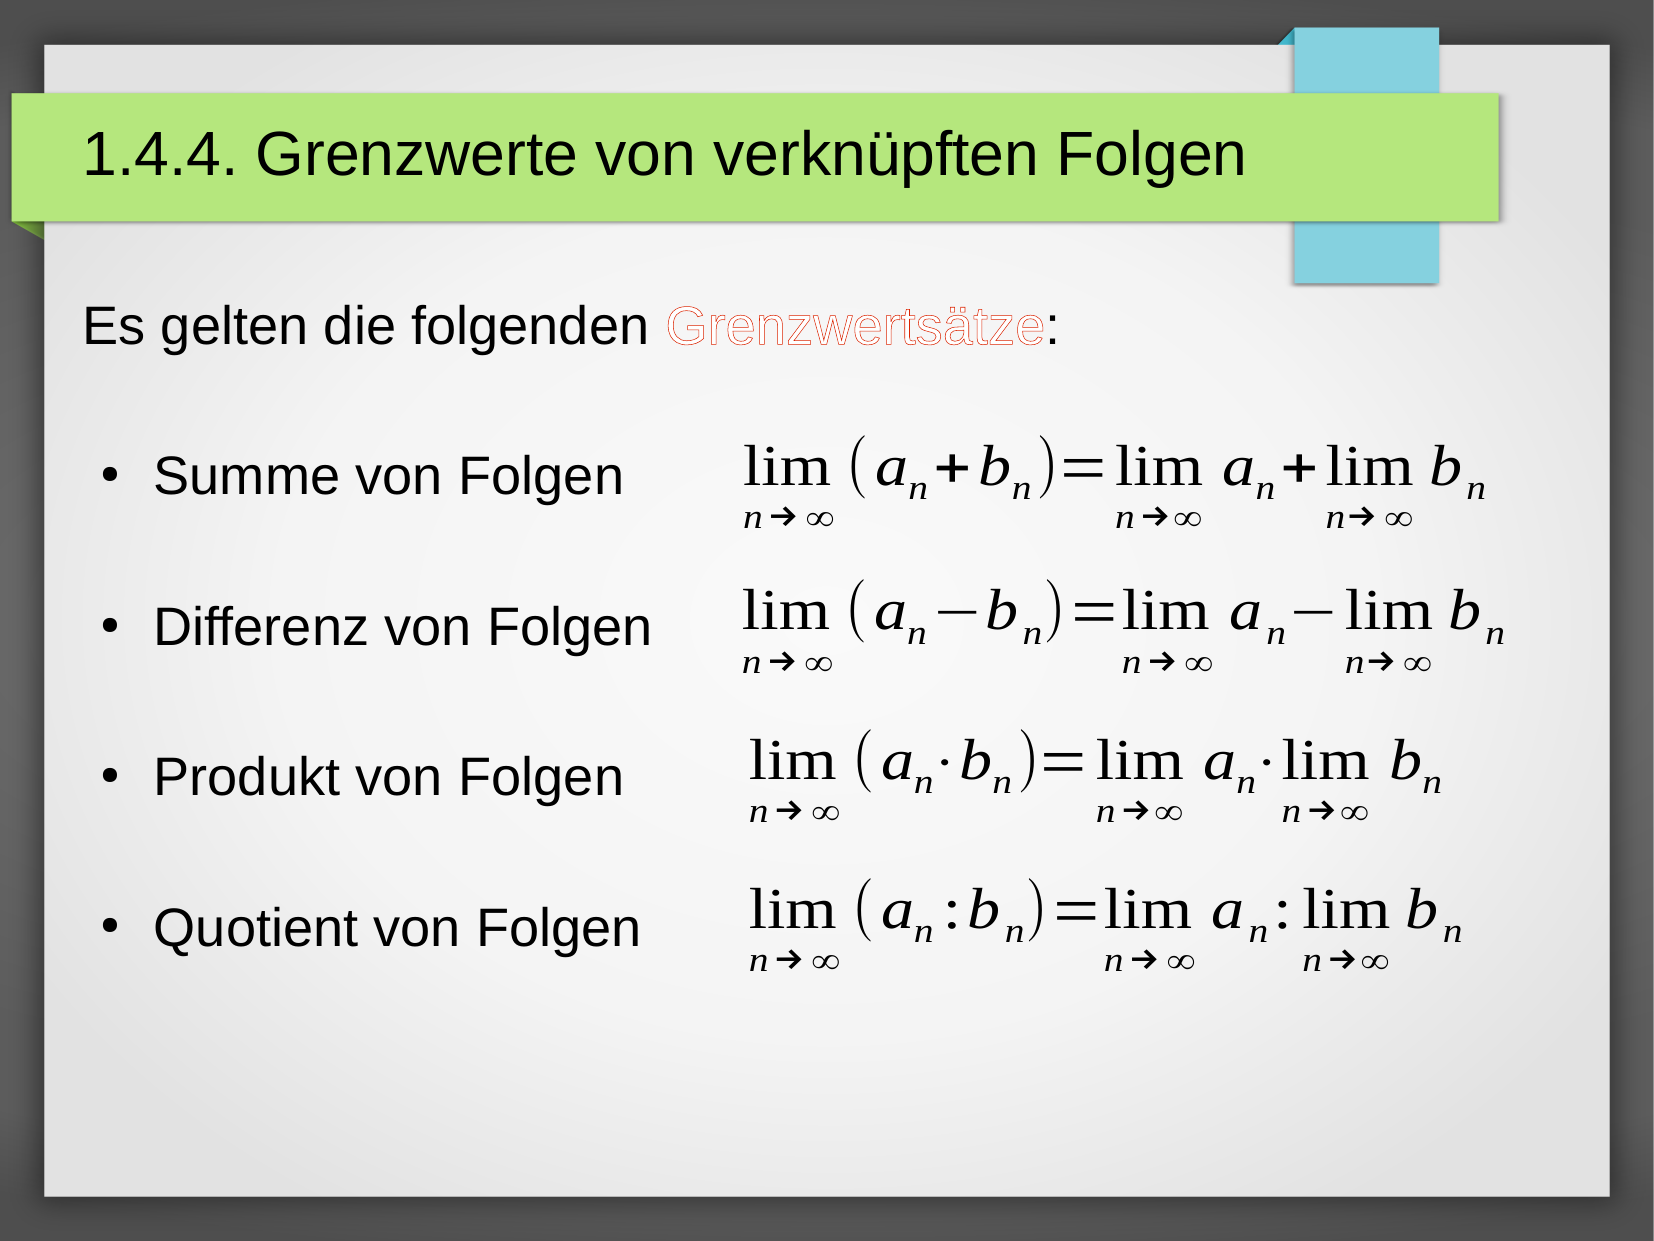

# 1.4.4. Grenzwerte von verknüpften Folgen
Es gelten die folgenden Grenzwertsätze:
Summe von Folgen
Differenz von Folgen
Produkt von Folgen
Quotient von Folgen